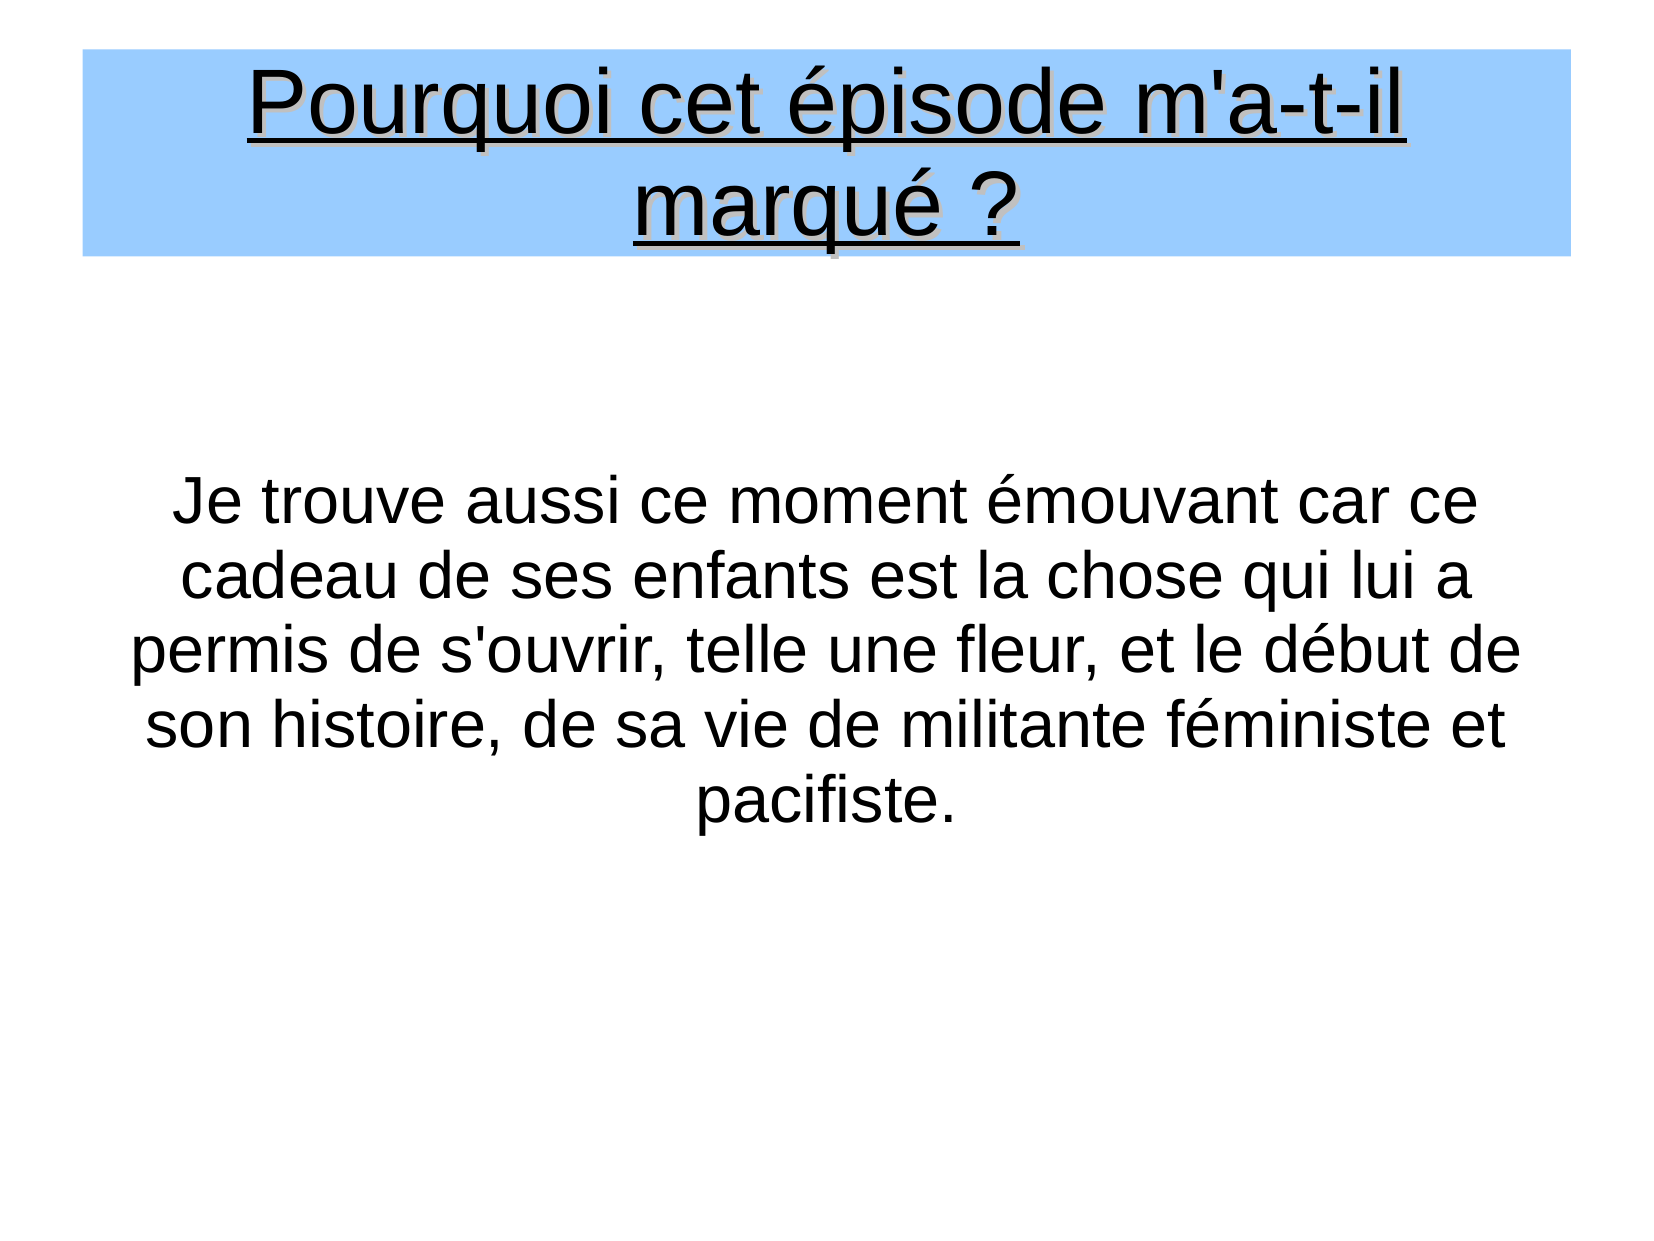

Pourquoi cet épisode m'a-t-il marqué ?
# Je trouve aussi ce moment émouvant car ce cadeau de ses enfants est la chose qui lui a permis de s'ouvrir, telle une fleur, et le début de son histoire, de sa vie de militante féministe et pacifiste.